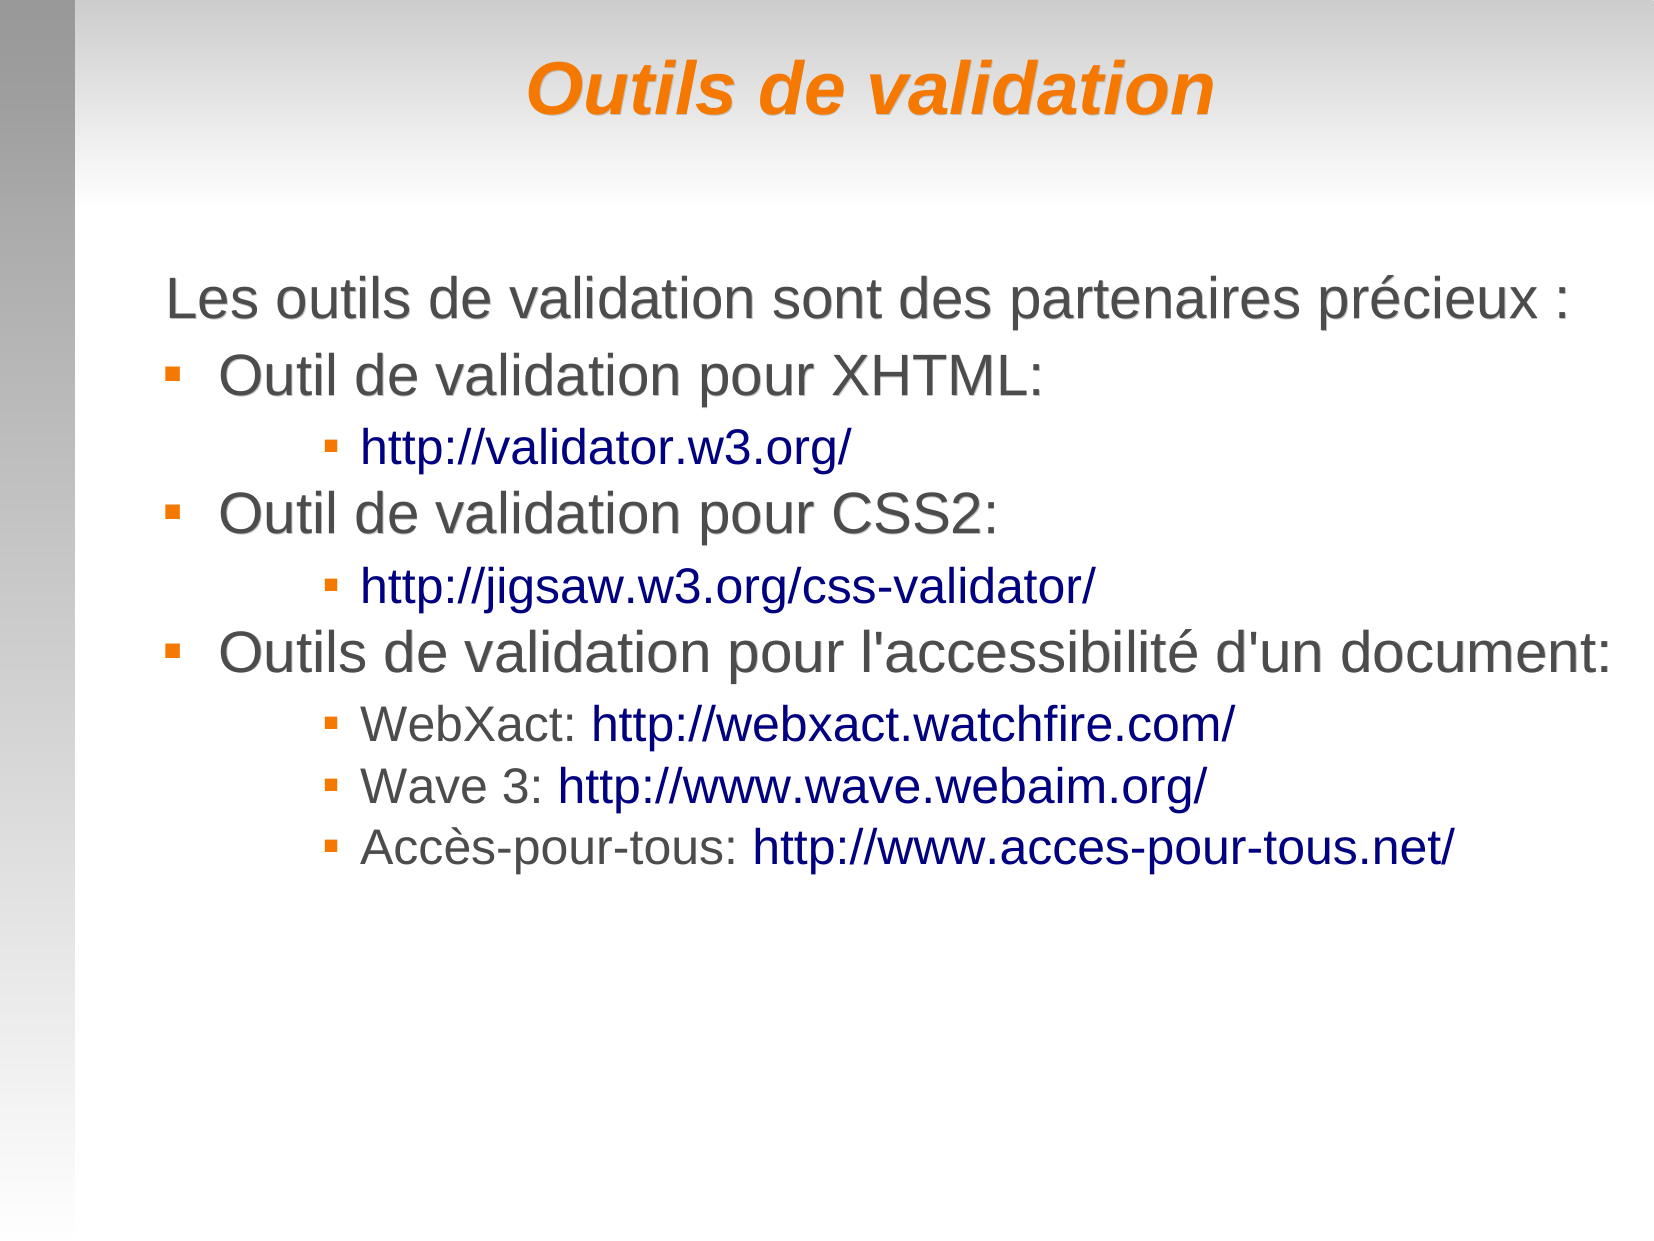

# Outils de validation
Les outils de validation sont des partenaires précieux :
Outil de validation pour XHTML:
http://validator.w3.org/
Outil de validation pour CSS2:
http://jigsaw.w3.org/css-validator/
Outils de validation pour l'accessibilité d'un document:
WebXact: http://webxact.watchfire.com/
Wave 3: http://www.wave.webaim.org/
Accès-pour-tous: http://www.acces-pour-tous.net/